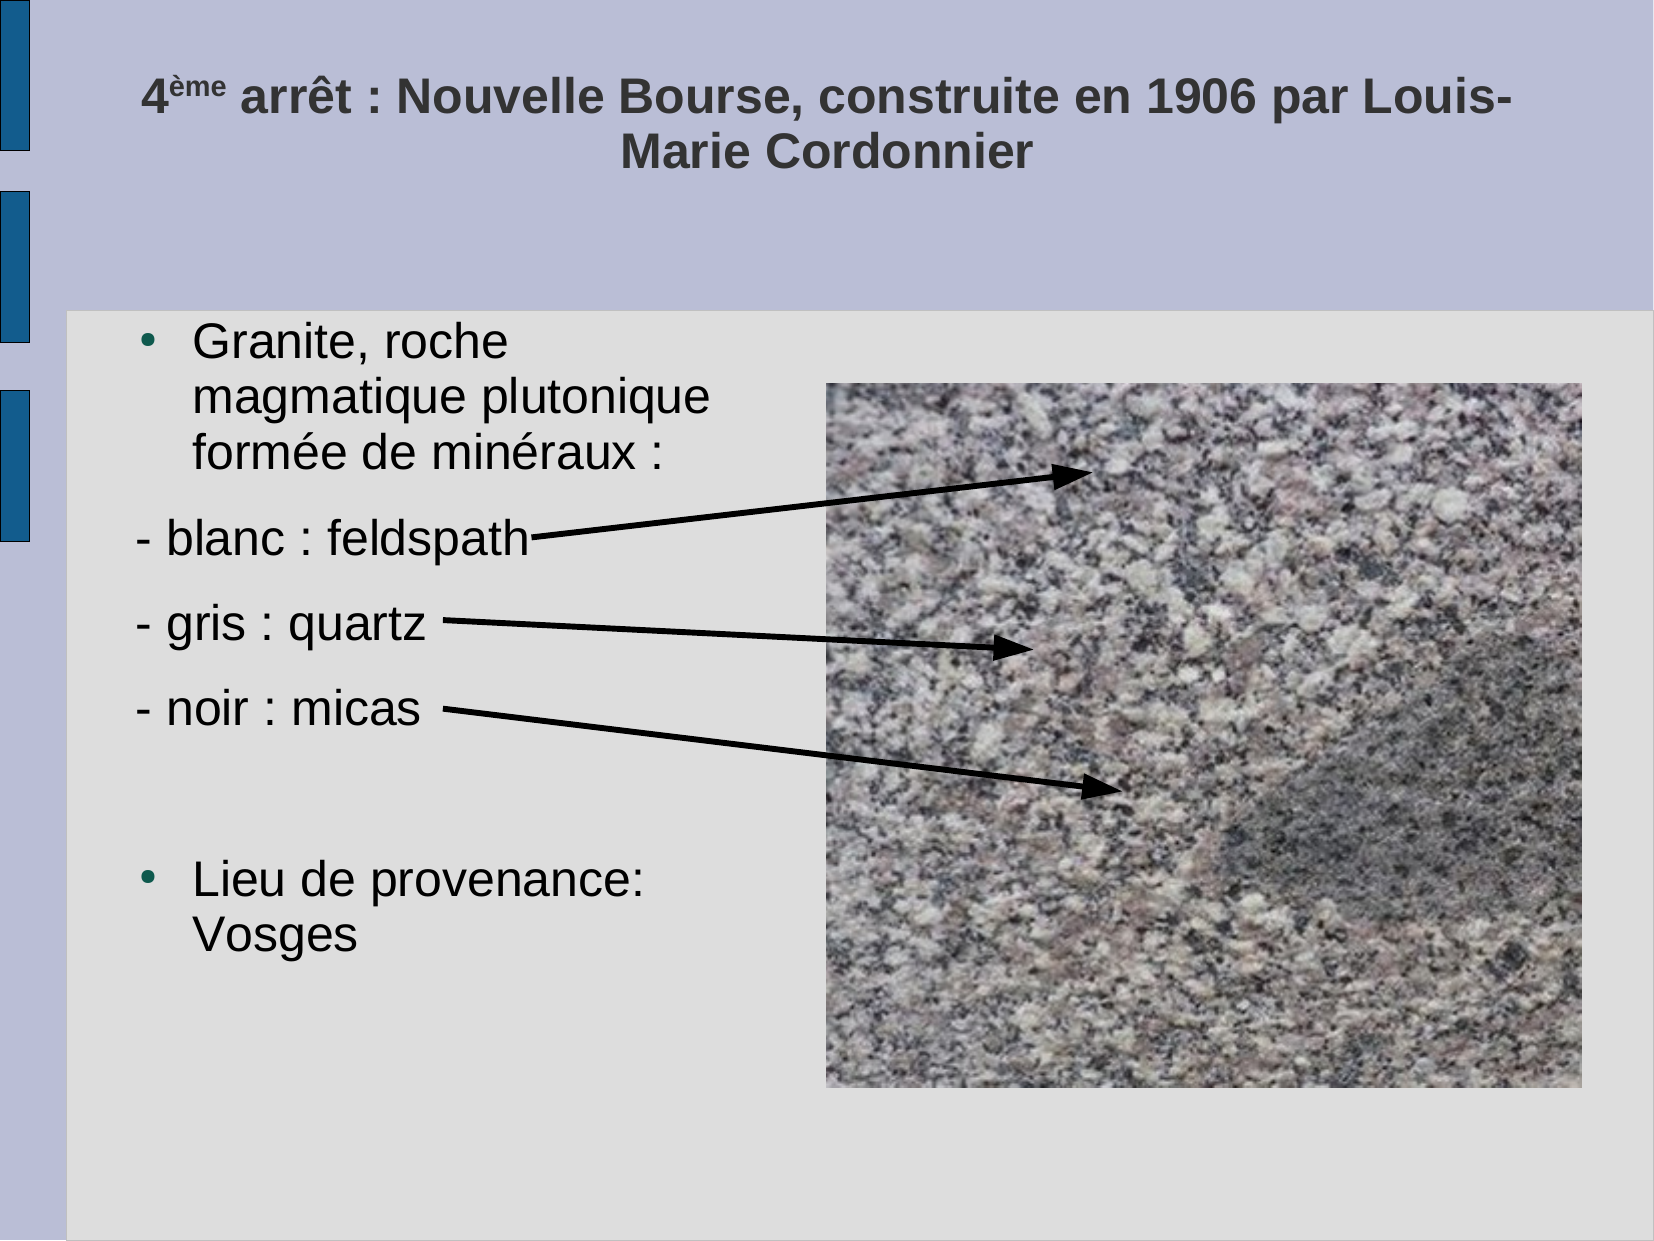

# 4ème arrêt : Nouvelle Bourse, construite en 1906 par Louis-Marie Cordonnier
Granite, roche magmatique plutonique formée de minéraux :
 - blanc : feldspath
 - gris : quartz
 - noir : micas
Lieu de provenance: Vosges